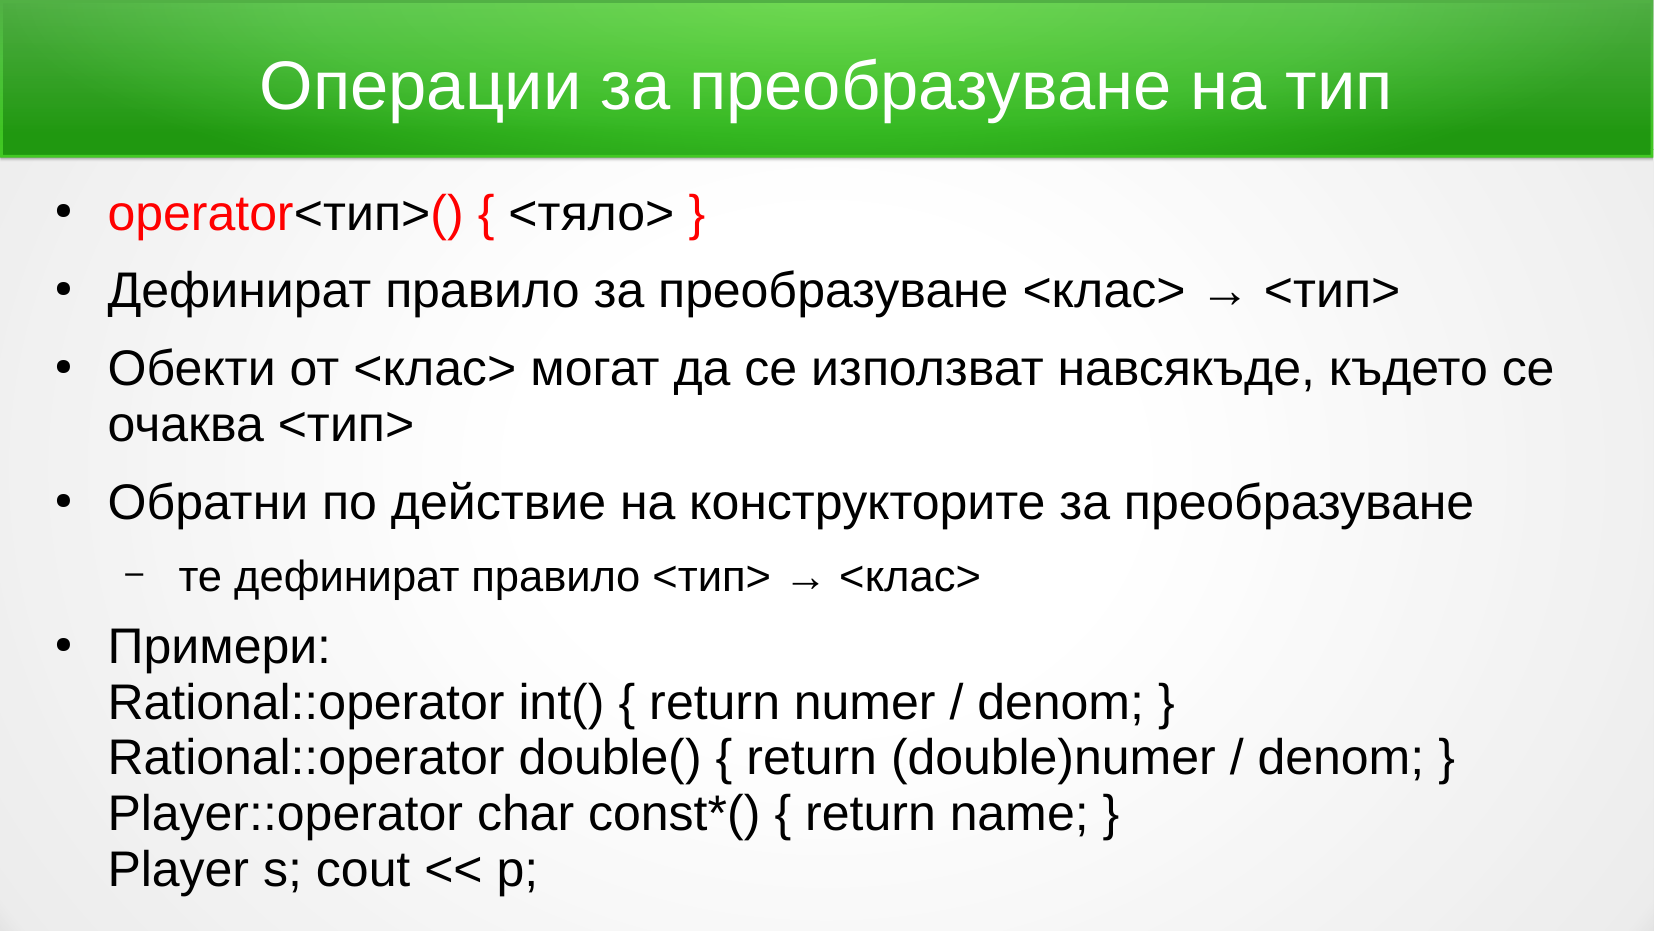

# Операции за преобразуване на тип
operator<тип>() { <тяло> }
Дефинират правило за преобразуване <клас> → <тип>
Обекти от <клас> могат да се използват навсякъде, където се очаква <тип>
Обратни по действие на конструкторите за преобразуване
те дефинират правило <тип> → <клас>
Примери:
Rational::operator int() { return numer / denom; }
Rational::operator double() { return (double)numer / denom; }
Player::operator char const*() { return name; }
Player s; cout << p;